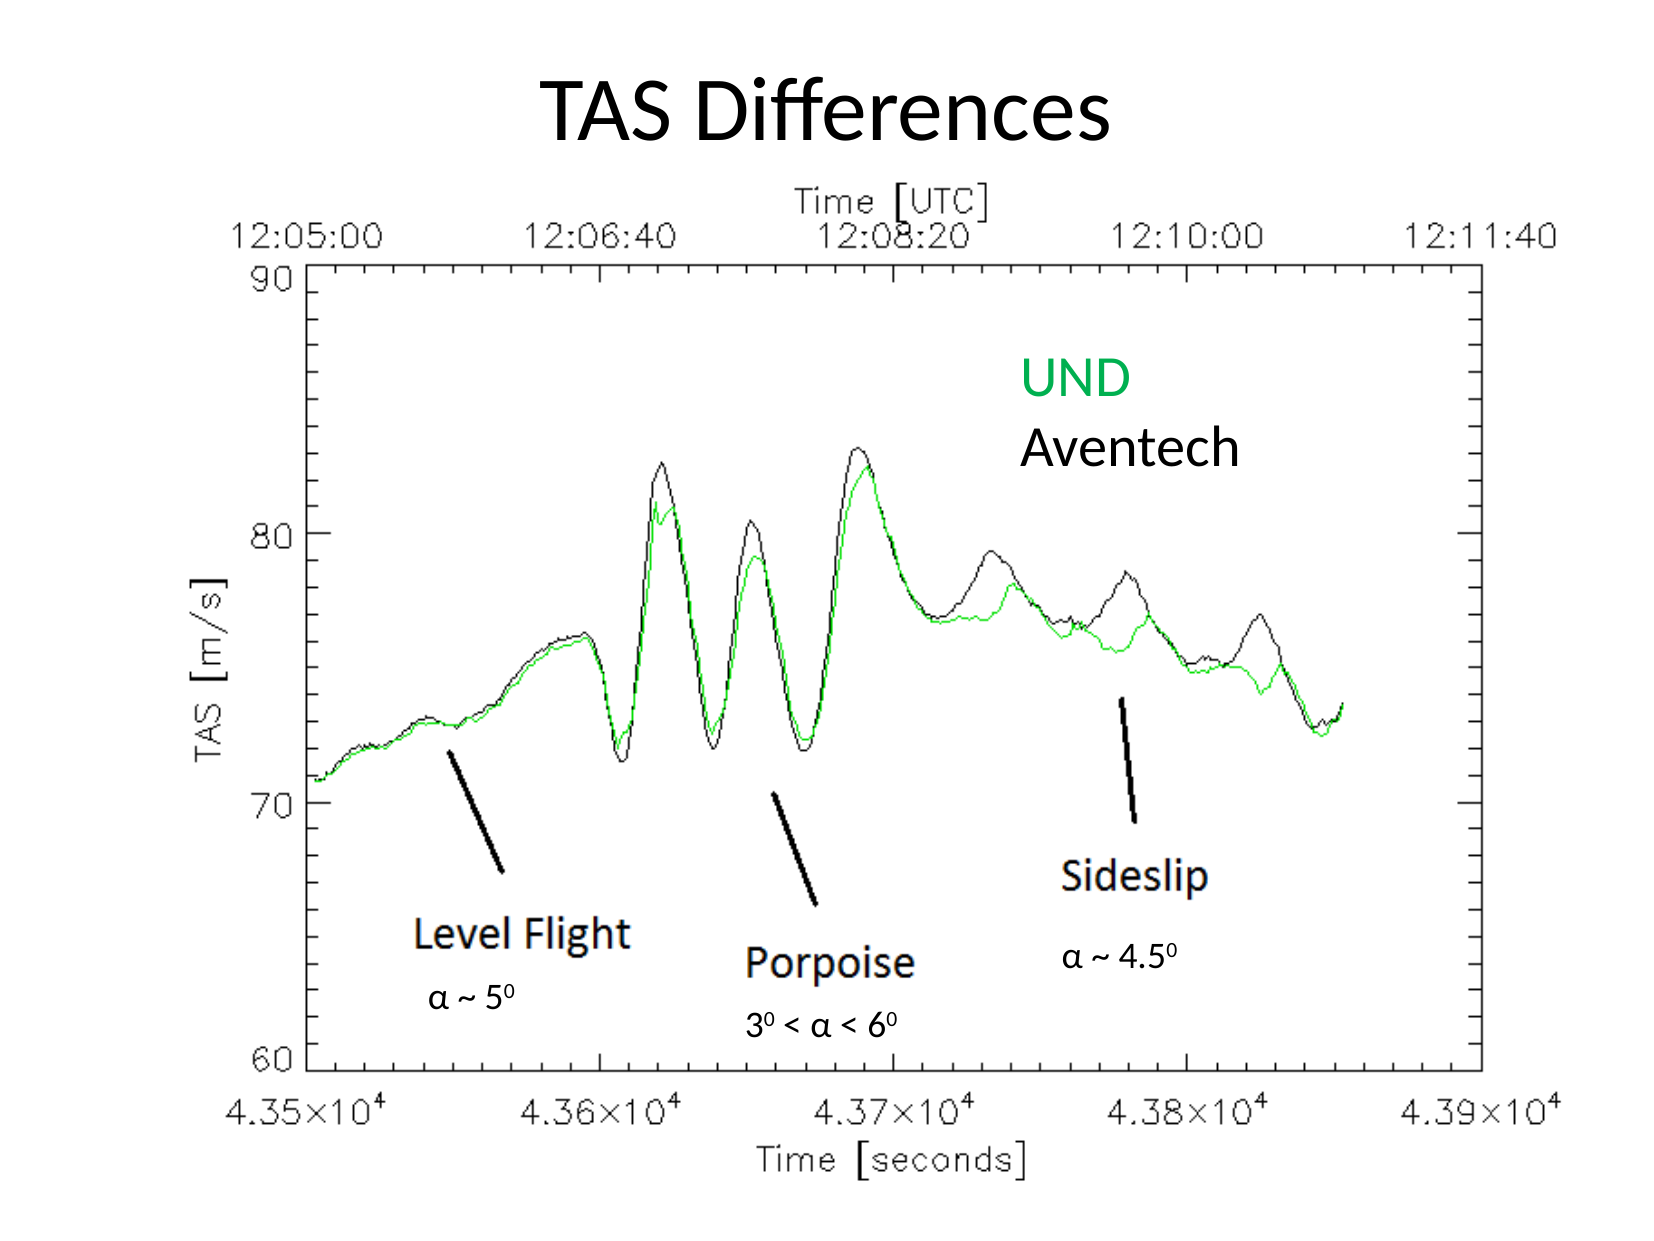

# TAS Differences
UND
Aventech
α ~ 4.50
α ~ 50
30 < α < 60